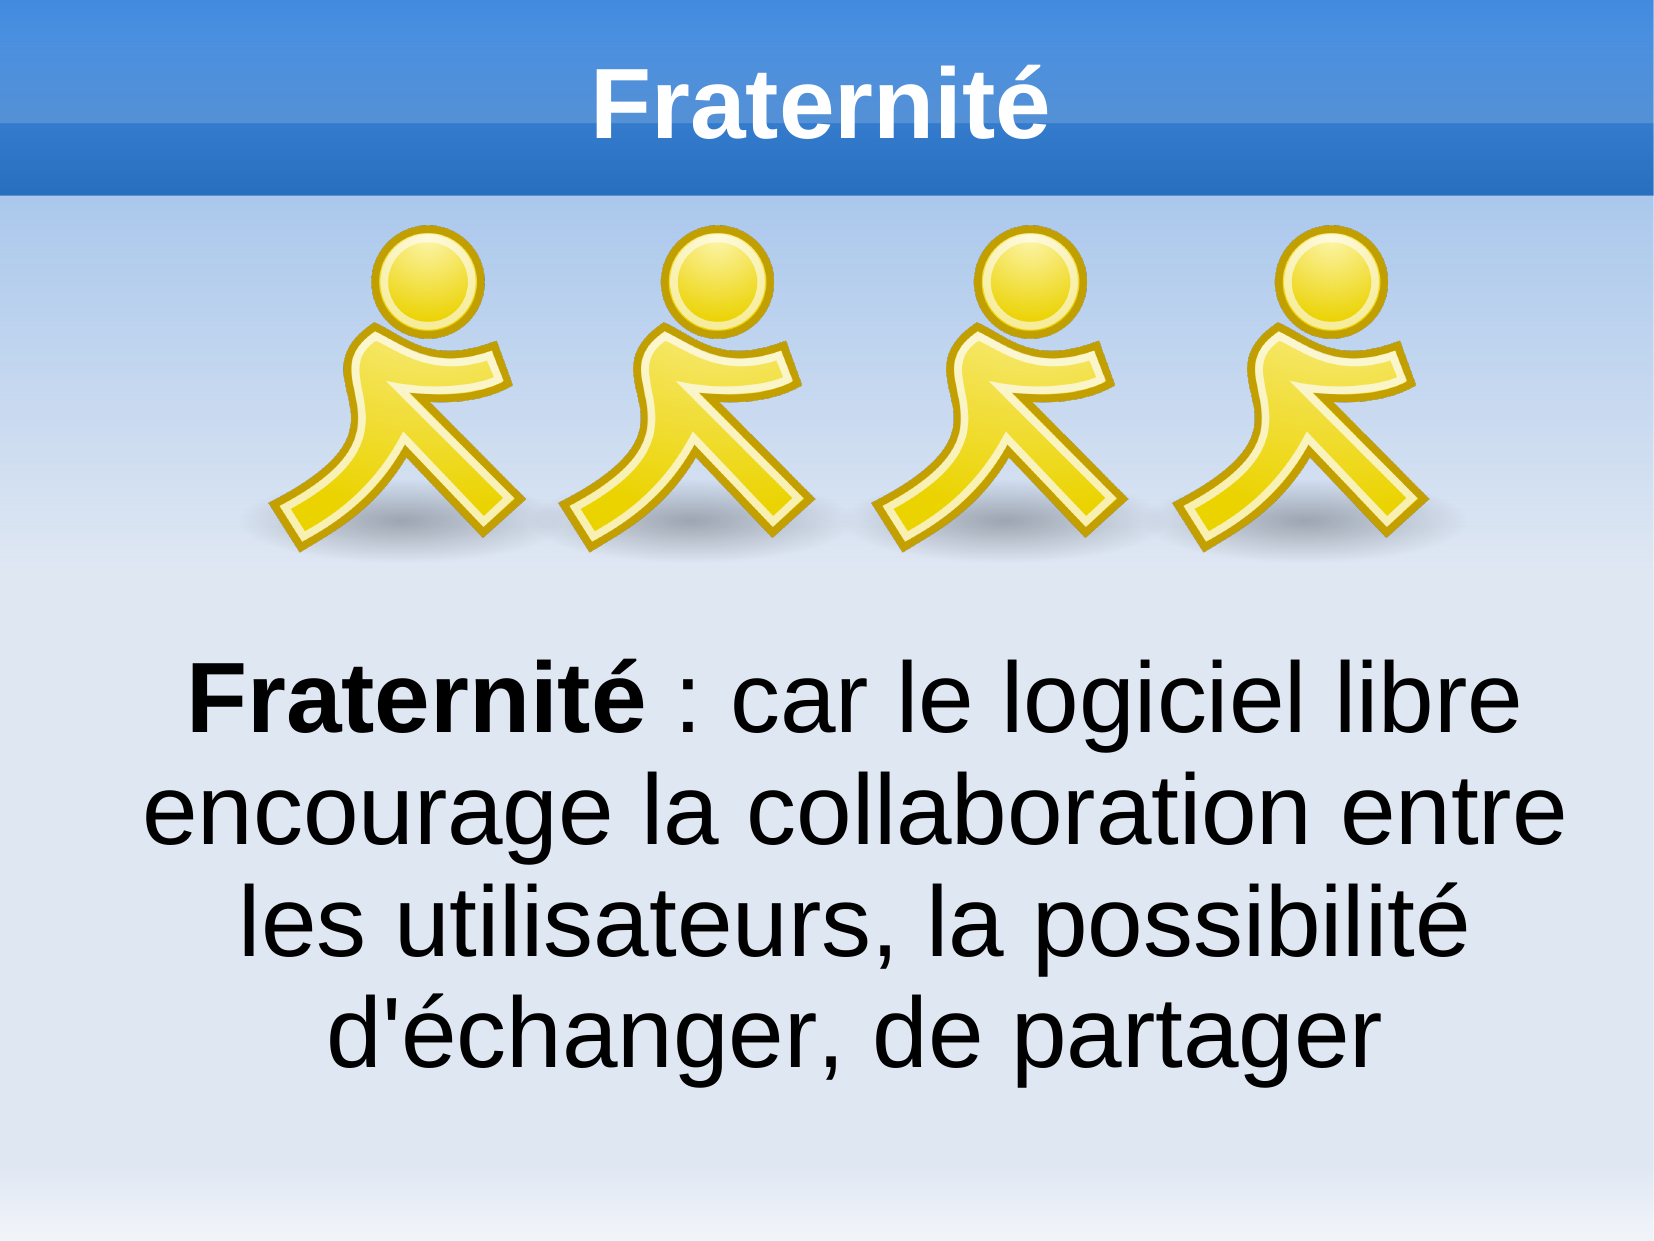

# Fraternité
Fraternité : car le logiciel libre encourage la collaboration entre les utilisateurs, la possibilité d'échanger, de partager